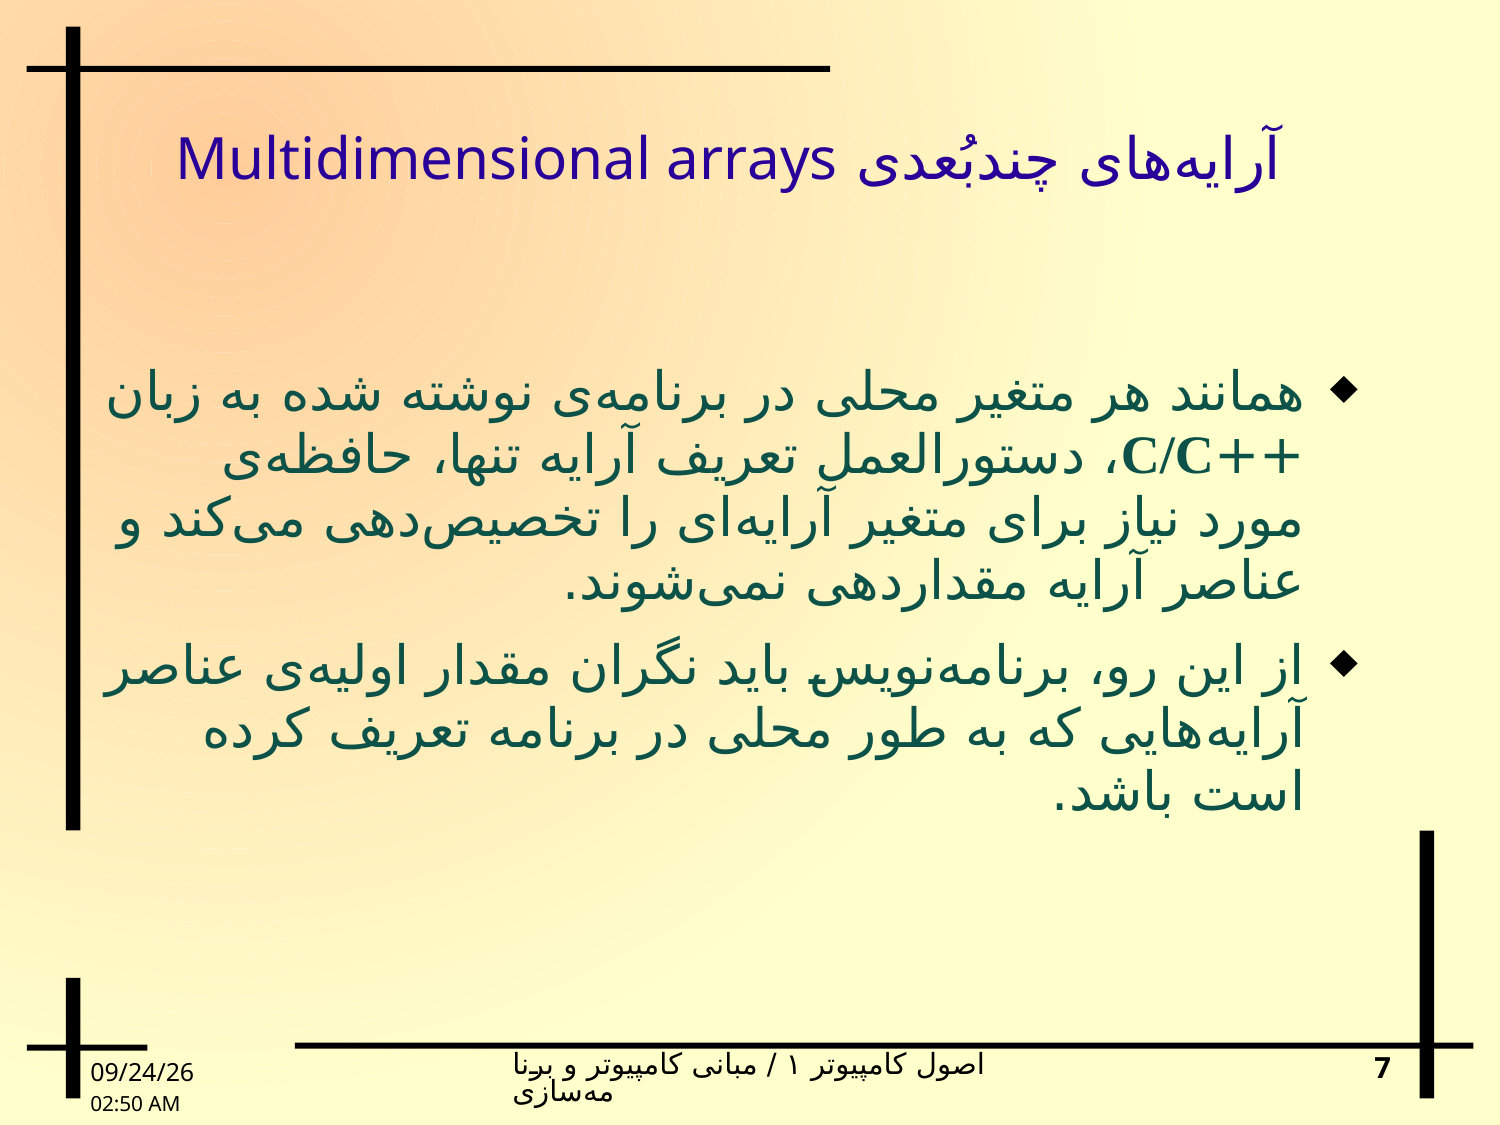

# آرایه‌های چندبُعدی Multidimensional arrays
همانند هر متغیر محلی در برنامه‌‌ی نوشته شده به زبان ++C/C، دستورالعمل تعریف آرایه تنها، حافظه‌ی مورد نیاز برای متغیر آرایه‌ای را تخصیص‌دهی می‌کند و عناصر آرایه مقداردهی نمی‌شوند.
از این رو، برنامه‌نویس باید نگران مقدار اولیه‌ی عناصر آرایه‌هایی که به طور محلی در برنامه تعریف کرده است باشد.
اصول کامپیوتر ۱ / مبانی کامپیوتر و برنامه‌سازی
7